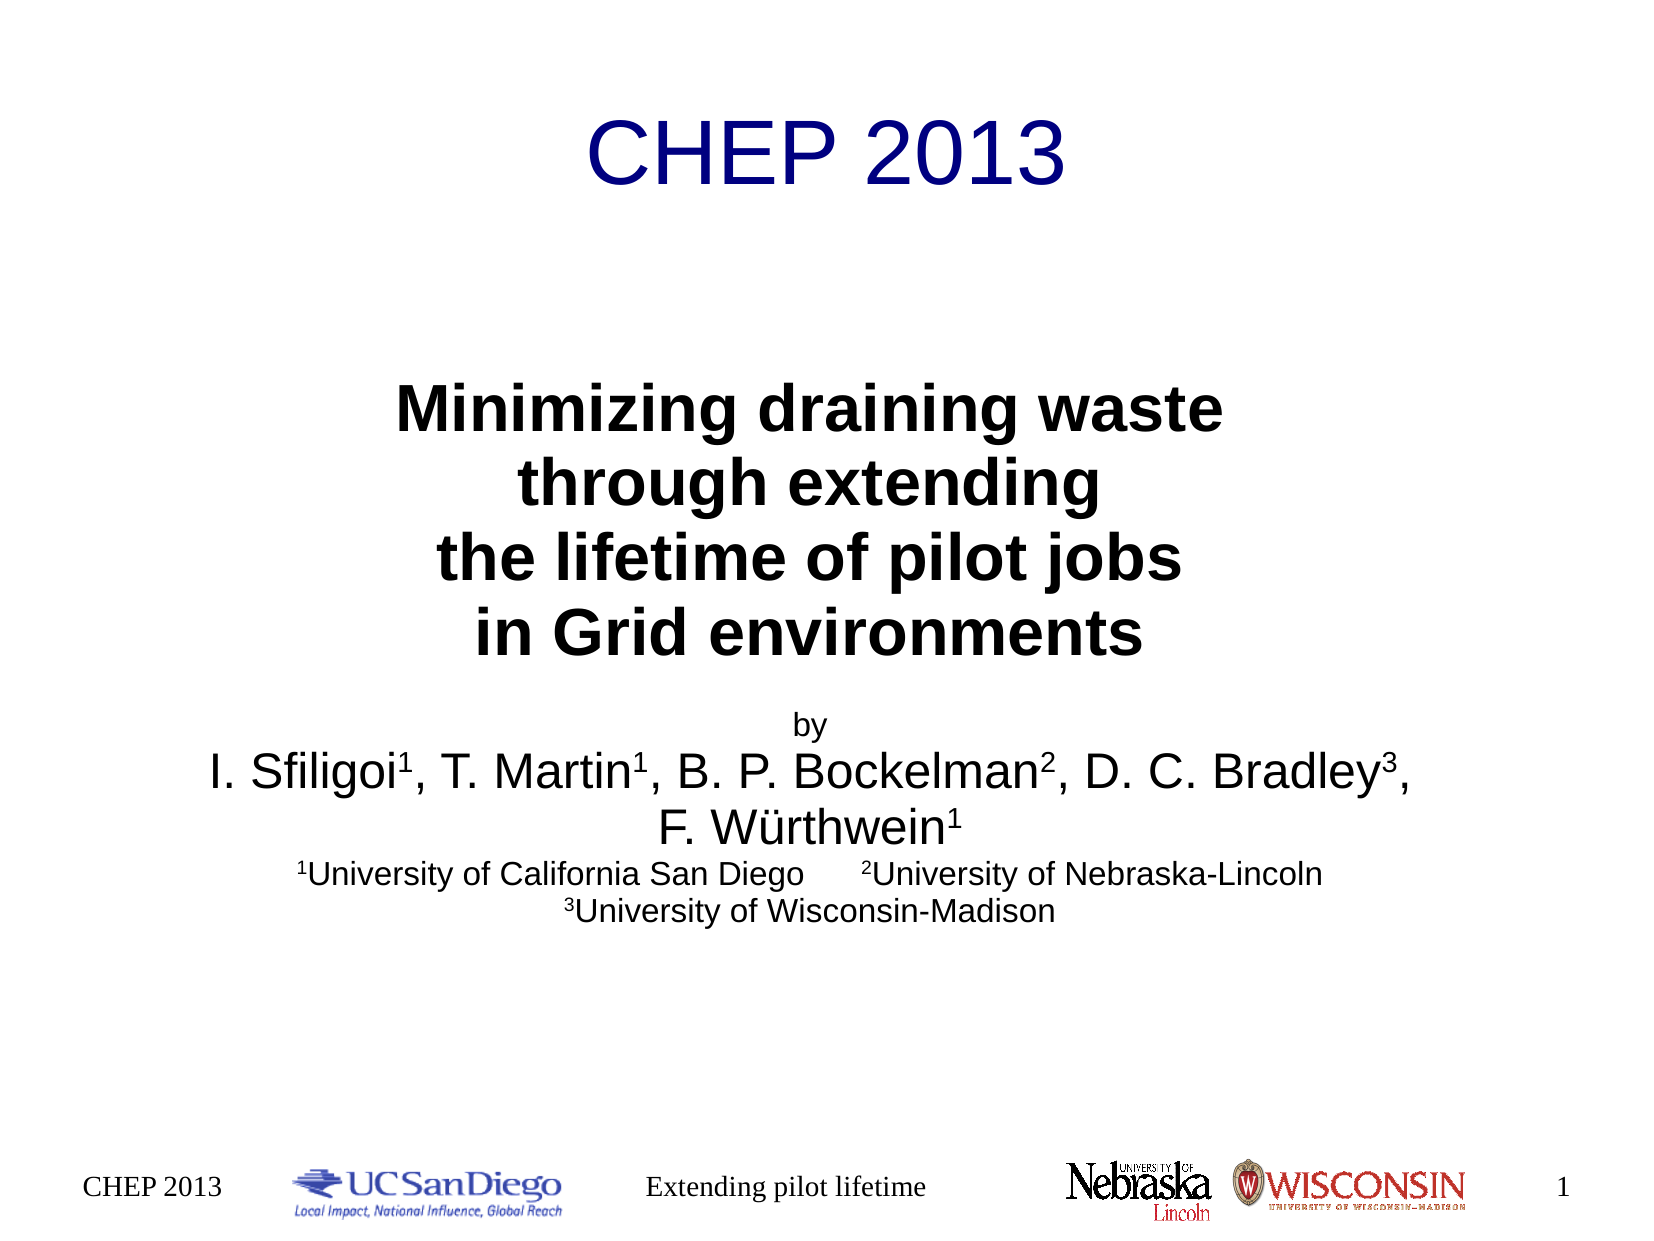

# CHEP 2013
Minimizing draining waste
through extending
the lifetime of pilot jobs
in Grid environments
by
I. Sfiligoi1, T. Martin1, B. P. Bockelman2, D. C. Bradley3,
F. Würthwein1
1University of California San Diego 2University of Nebraska-Lincoln
3University of Wisconsin-Madison
CHEP 2013
Extending pilot lifetime
1